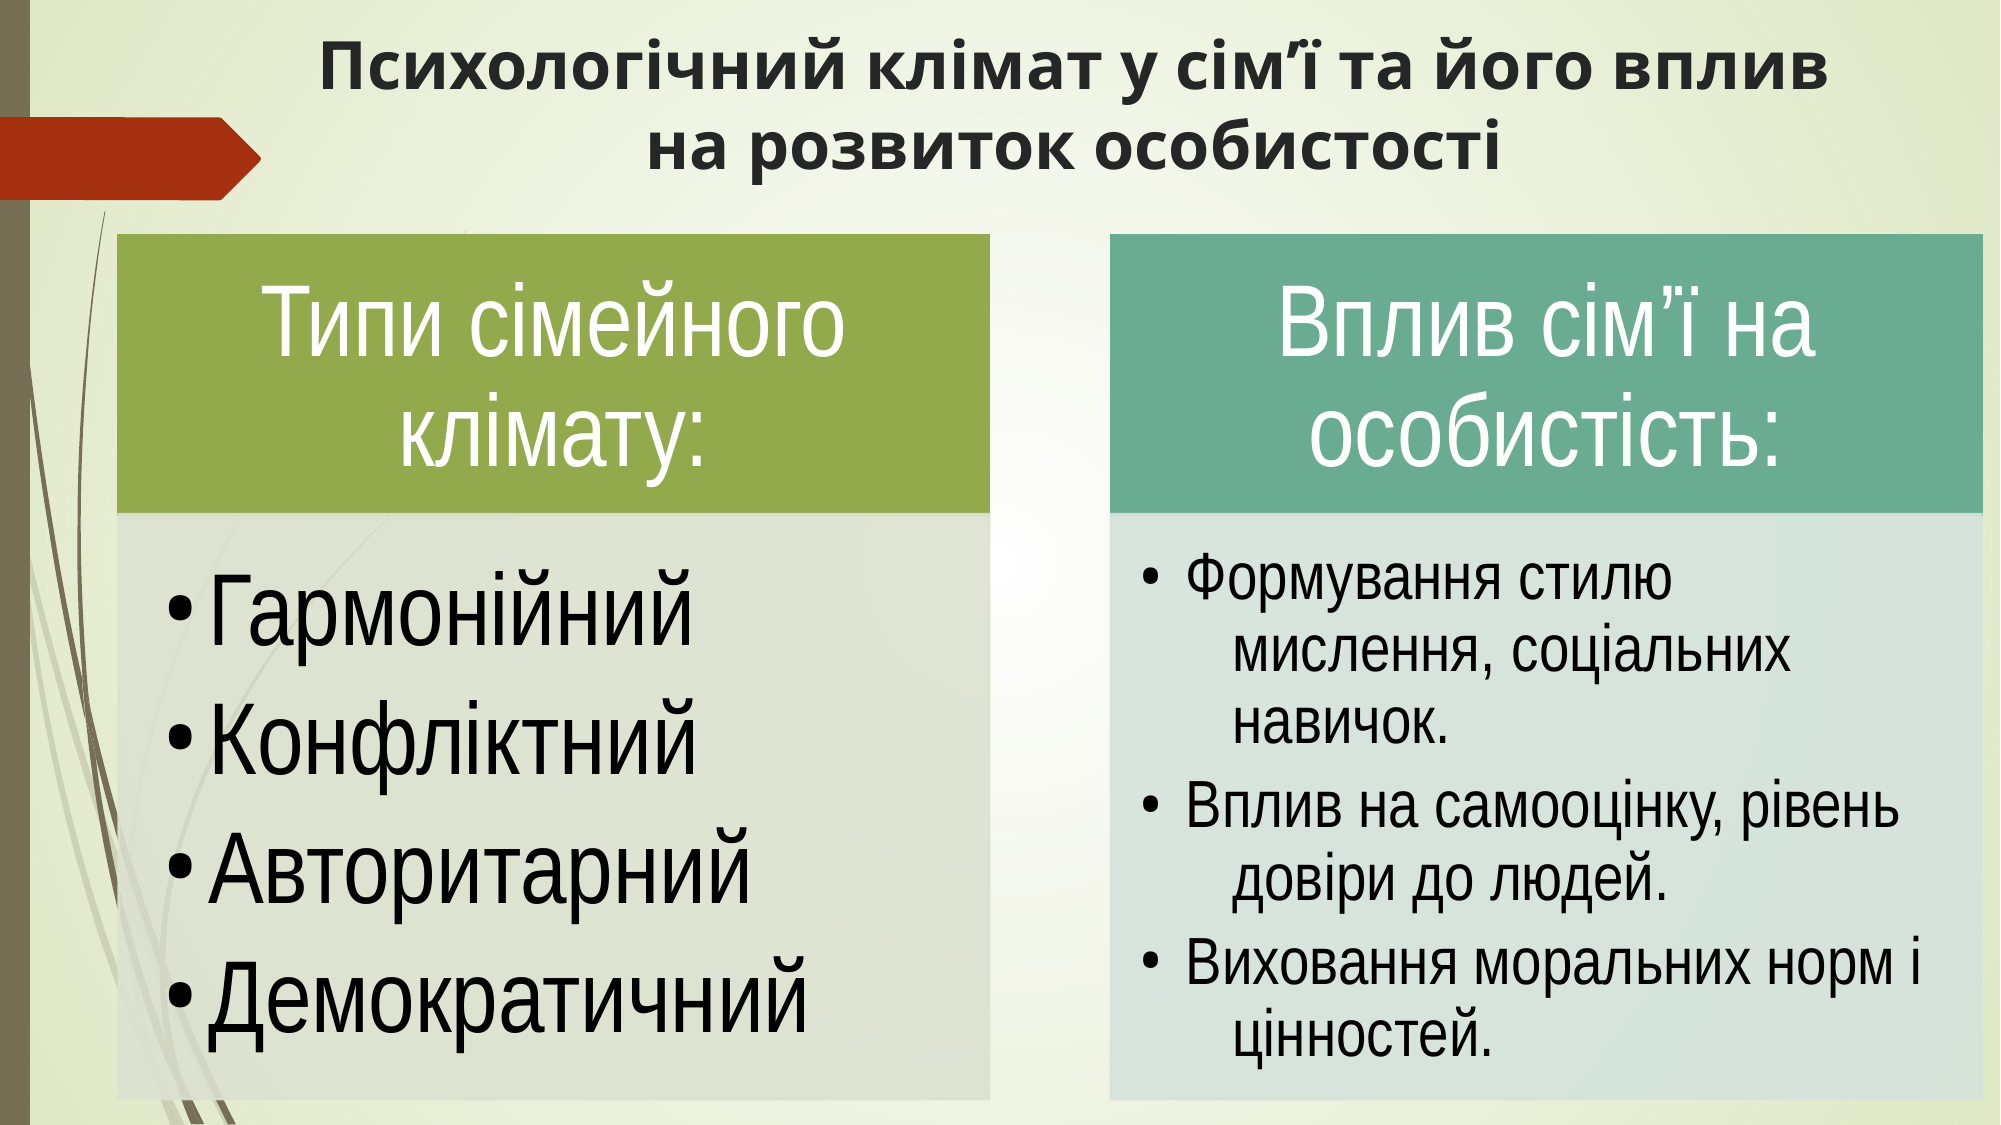

# Психологічний клімат у сім’ї та його вплив на розвиток особистості
Типи сімейного клімату:
Вплив сім’ї на особистість:
Гармонійний
Конфліктний
Авторитарний
Демократичний
Формування стилю мислення, соціальних навичок.
Вплив на самооцінку, рівень довіри до людей.
Виховання моральних норм і цінностей.